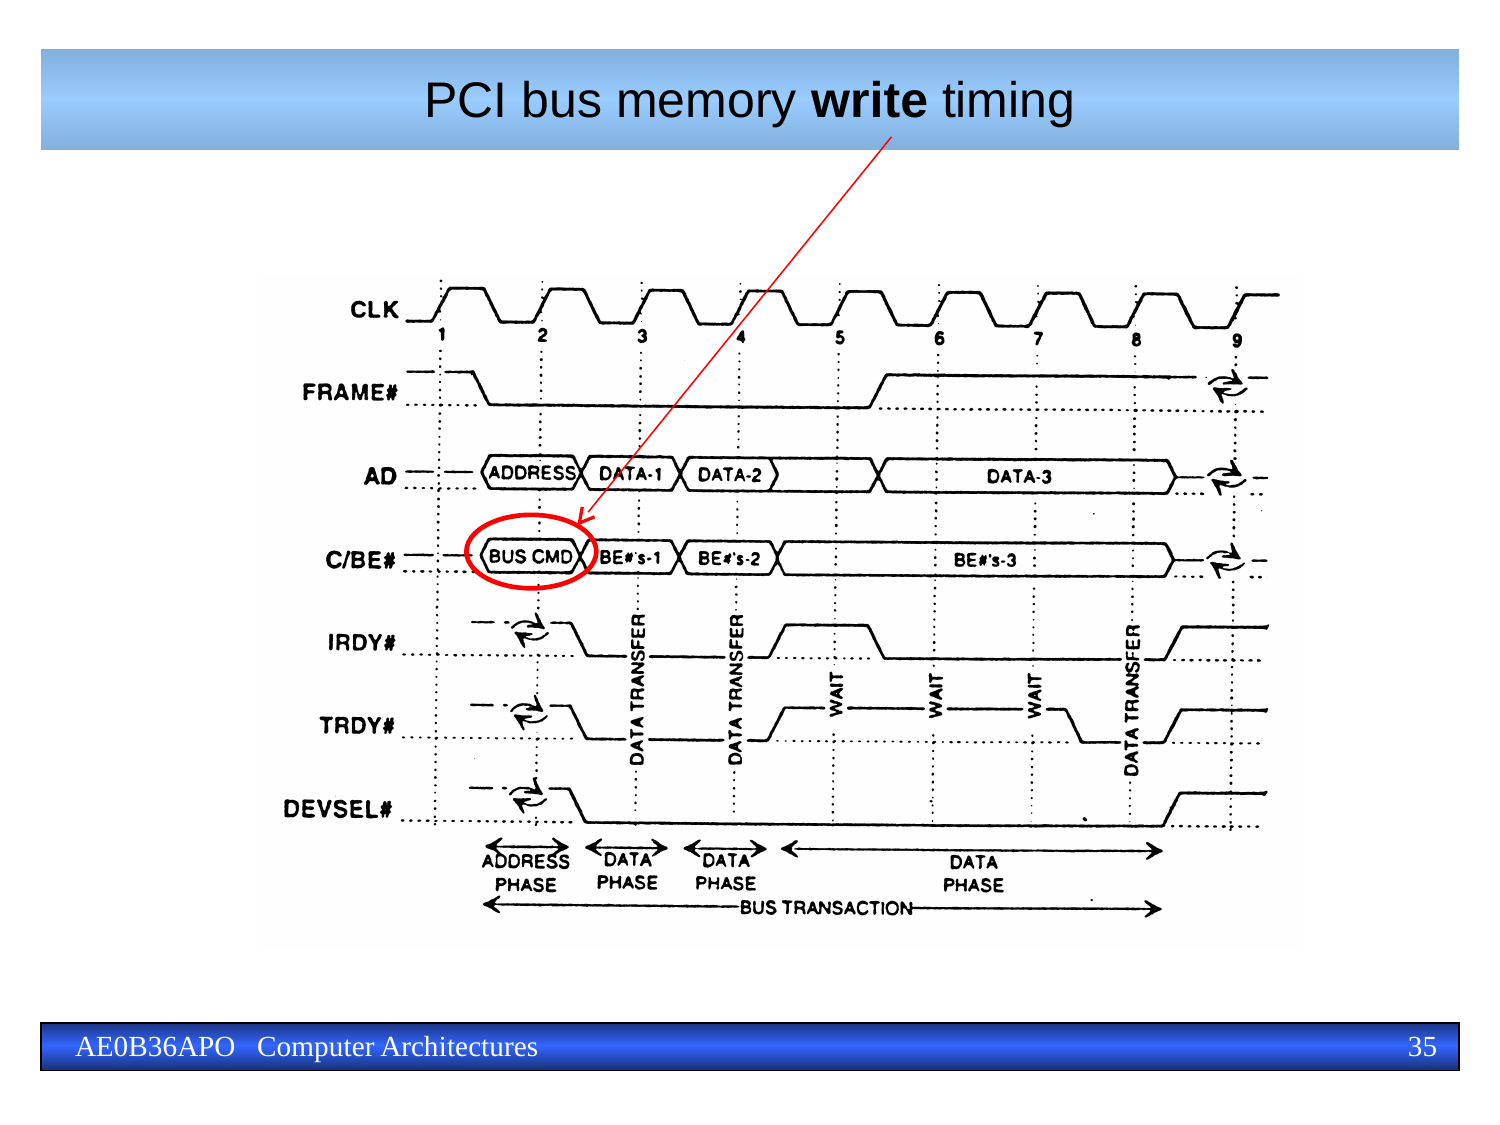

# PCI bus memory write timing
AE0B36APO Computer Architectures
35